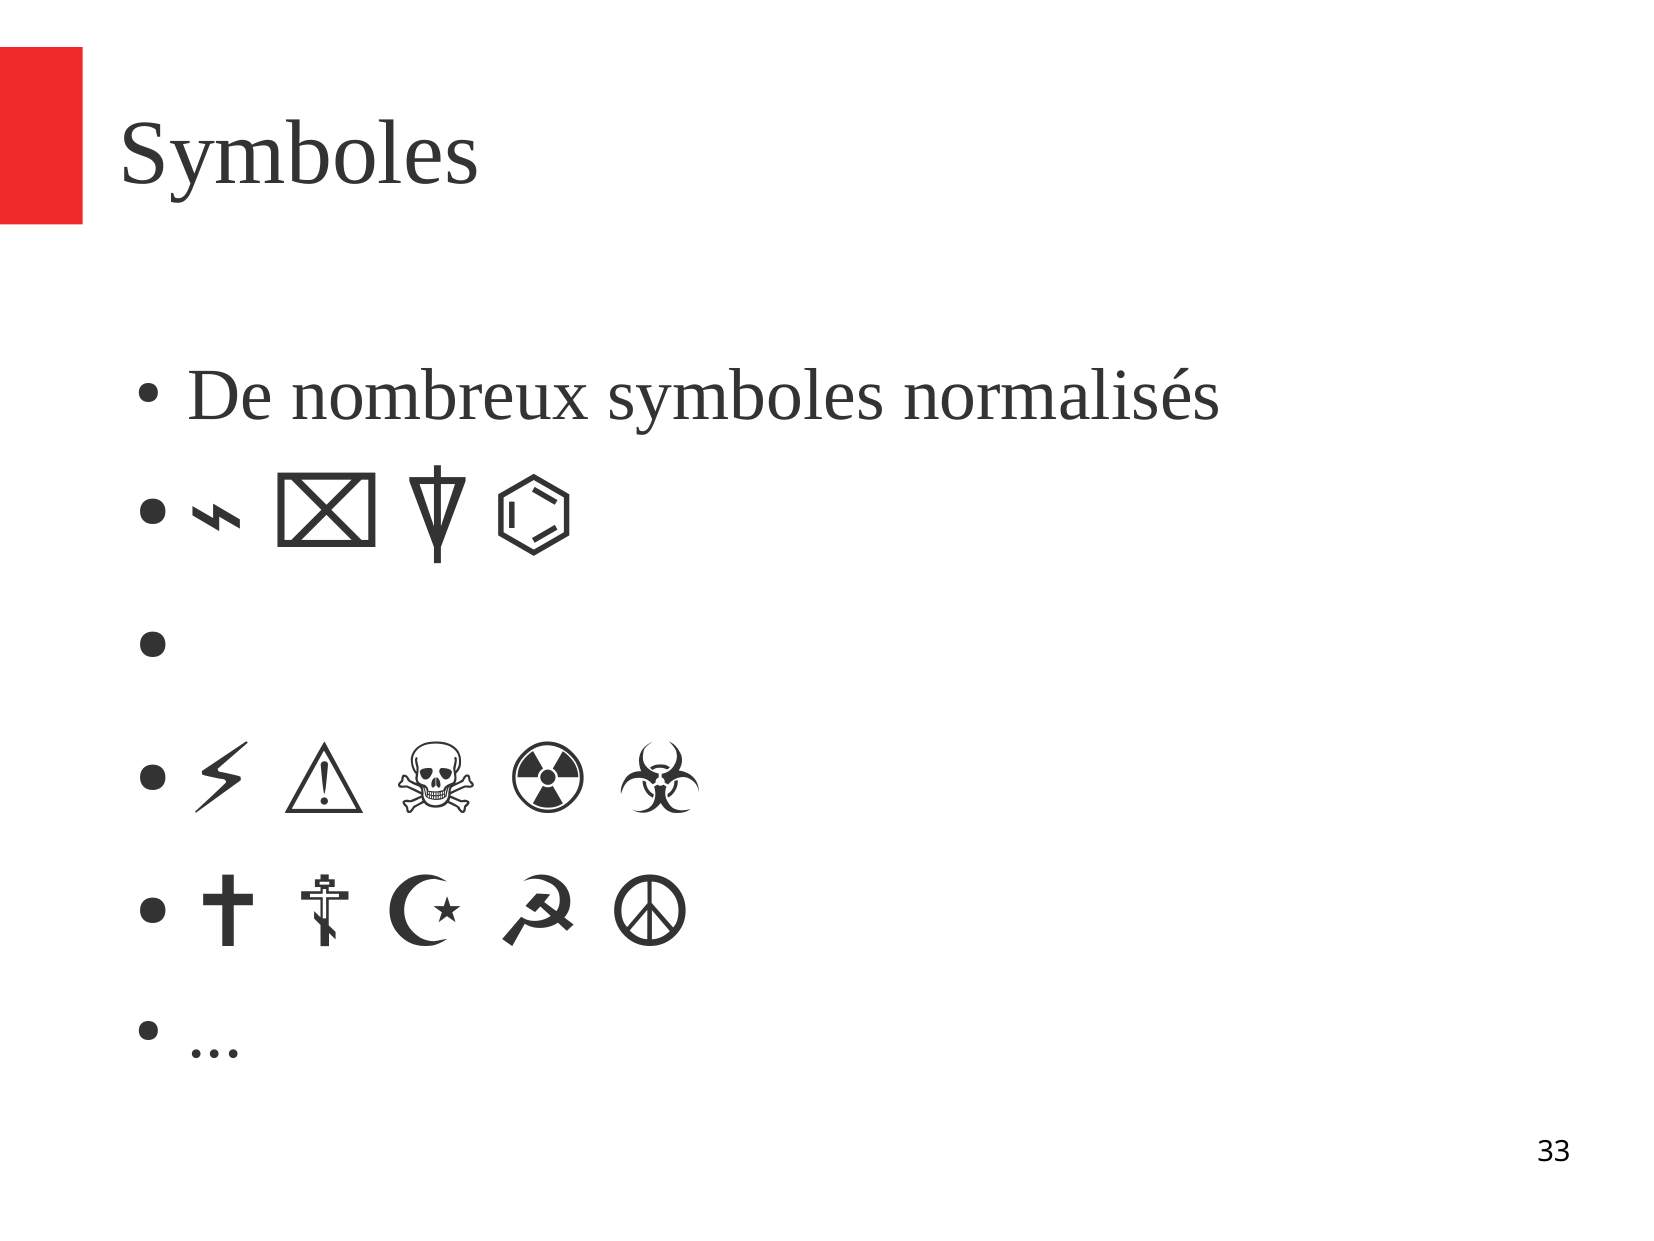

# Symboles
De nombreux symboles normalisés
⌁ ⌧ ⍒ ⌬
🚰 🚴 🚶 🚆 🚣
⚡ ⚠ ☠ ☢ ☣
✝ ☦ ☪ ☭ ☮
...
33